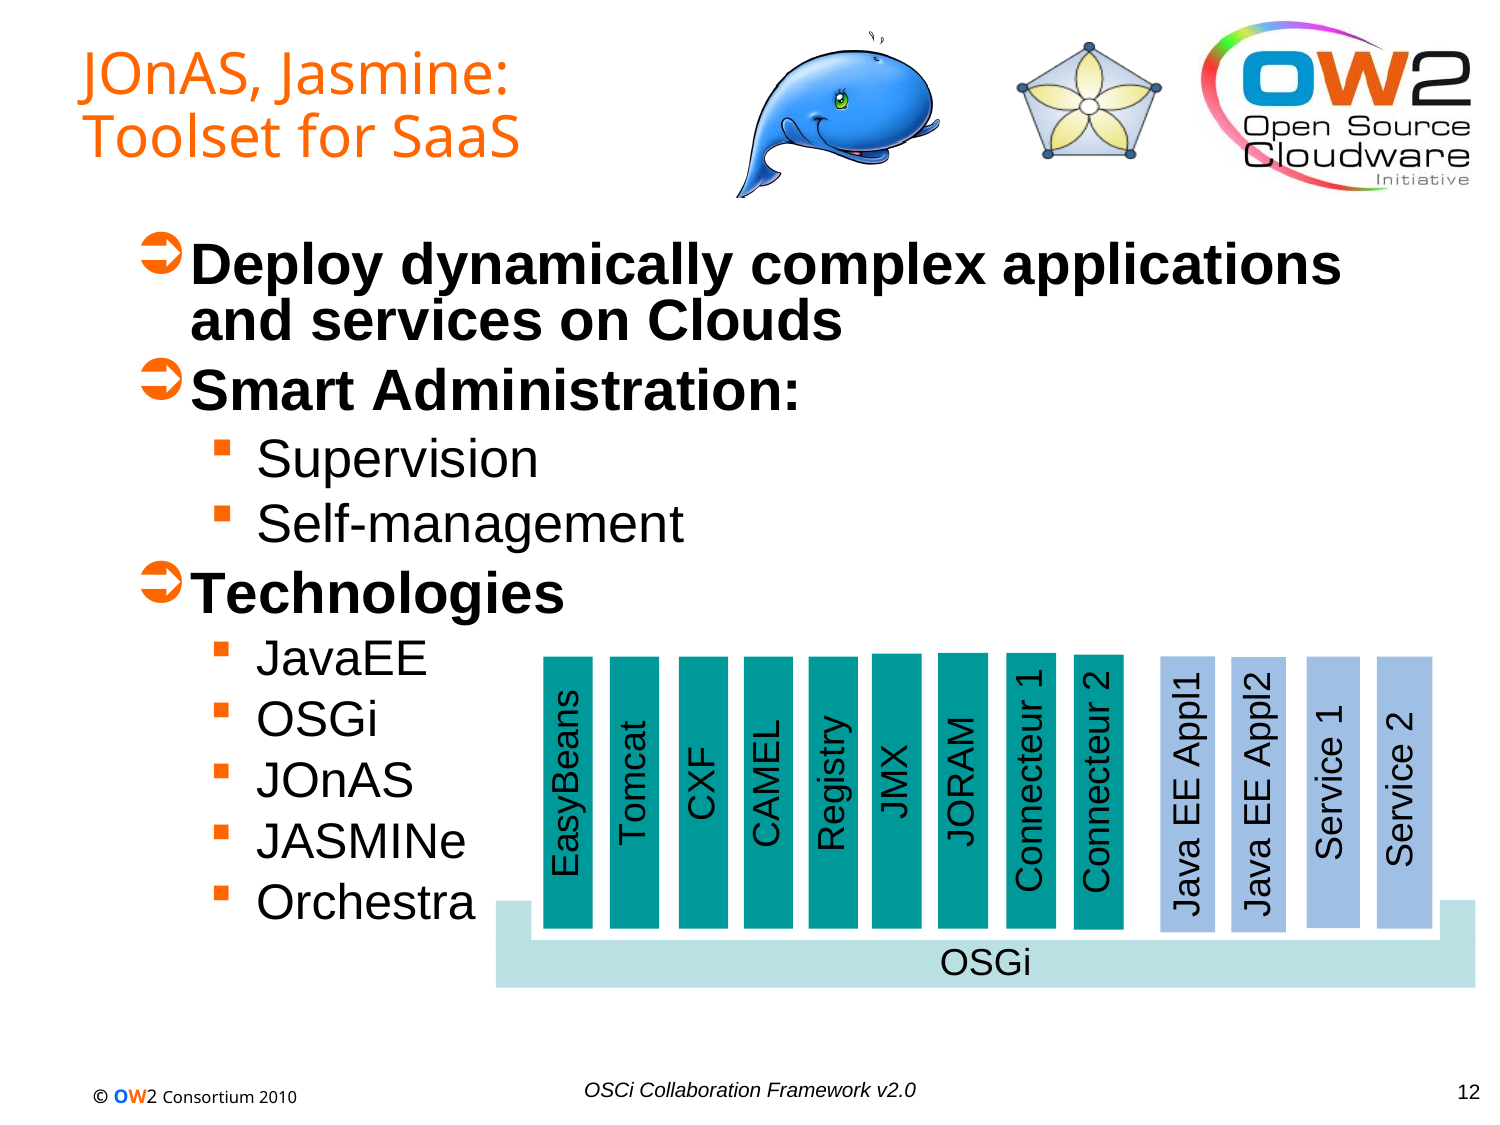

# JOnAS, Jasmine: Toolset for SaaS
Deploy dynamically complex applications and services on Clouds
Smart Administration:
Supervision
Self-management
Technologies
JavaEE
OSGi
JOnAS
JASMINe
Orchestra
JORAM
Connecteur 1
JMX
Connecteur 2
EasyBeans
Tomcat
CXF
CAMEL
Registry
Service 1
Service 2
Java EE Appl1
Java EE Appl2
OSGi